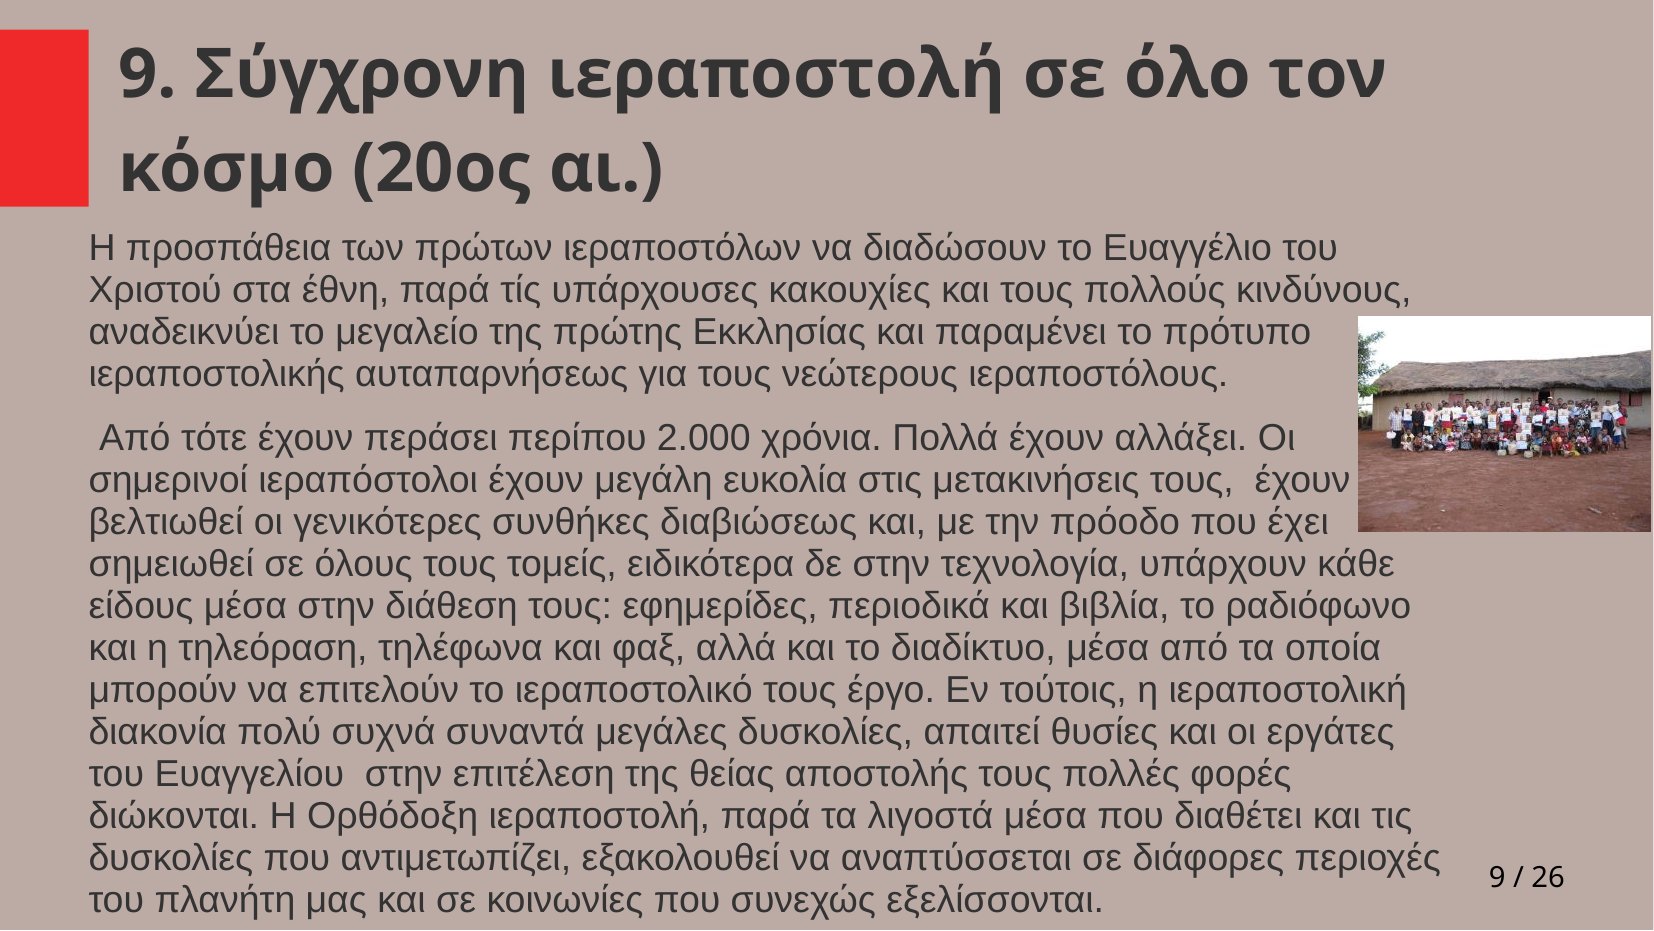

# 9. Σύγχρονη ιεραποστολή σε όλο τον κόσμο (20ος αι.)
Η προσπάθεια των πρώτων ιεραποστόλων να διαδώσουν το Ευαγγέλιο του Χριστού στα έθνη, παρά τίς υπάρχουσες κακουχίες και τους πολλούς κινδύνους, αναδεικνύει το μεγαλείο της πρώτης Εκκλησίας και παραμένει το πρότυπο ιεραποστολικής αυταπαρνήσεως για τους νεώτερους ιεραποστόλους.
 Από τότε έχουν περάσει περίπου 2.000 χρόνια. Πολλά έχουν αλλάξει. Οι σημερινοί ιεραπόστολοι έχουν μεγάλη ευκολία στις μετακινήσεις τους, έχουν βελτιωθεί οι γενικότερες συνθήκες διαβιώσεως και, με την πρόοδο που έχει σημειωθεί σε όλους τους τομείς, ειδικότερα δε στην τεχνολογία, υπάρχουν κάθε είδους μέσα στην διάθεση τους: εφημερίδες, περιοδικά και βιβλία, το ραδιόφωνο και η τηλεόραση, τηλέφωνα και φαξ, αλλά και το διαδίκτυο, μέσα από τα οποία μπορούν να επιτελούν το ιεραποστολικό τους έργο. Εν τούτοις, η ιεραποστολική διακονία πολύ συχνά συναντά μεγάλες δυσκολίες, απαιτεί θυσίες και οι εργάτες του Ευαγγελίου στην επιτέλεση της θείας αποστολής τους πολλές φορές διώκονται. Η Ορθόδοξη ιεραποστολή, παρά τα λιγοστά μέσα που διαθέτει και τις δυσκολίες που αντιμετωπίζει, εξακολουθεί να αναπτύσσεται σε διάφορες περιοχές του πλανήτη μας και σε κοινωνίες που συνεχώς εξελίσσονται.
9